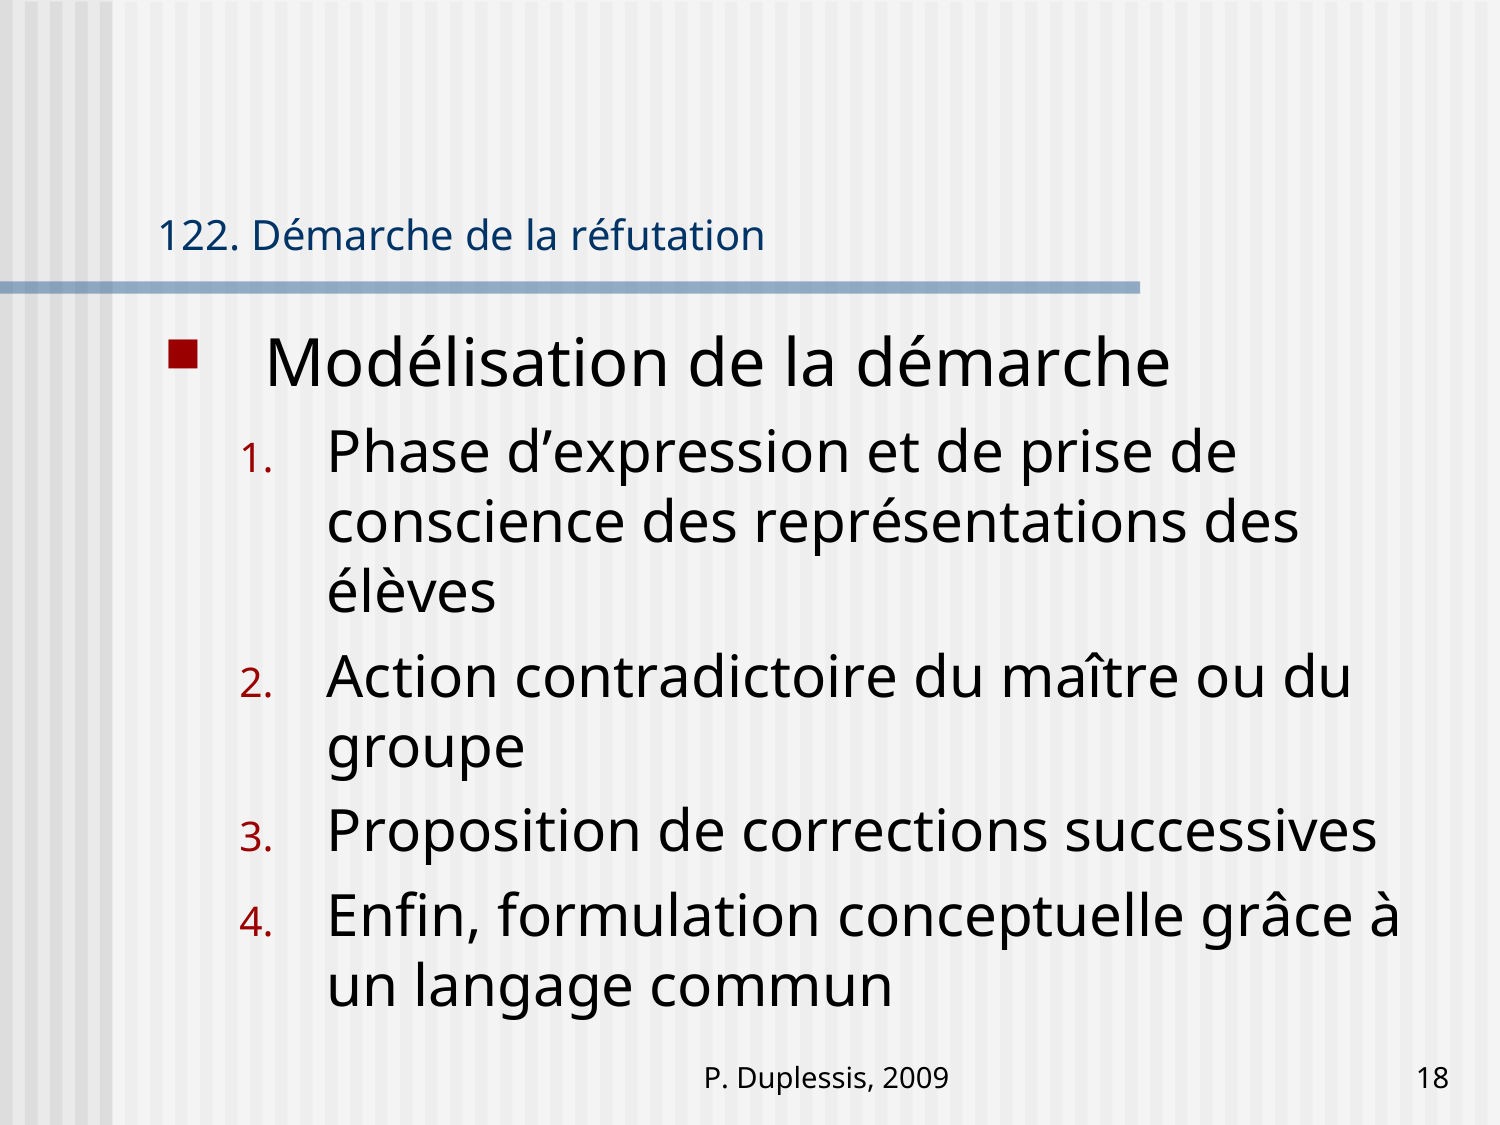

# 122. Démarche de la réfutation
Modélisation de la démarche
Phase d’expression et de prise de conscience des représentations des élèves
Action contradictoire du maître ou du groupe
Proposition de corrections successives
Enfin, formulation conceptuelle grâce à un langage commun
P. Duplessis, 2009
18